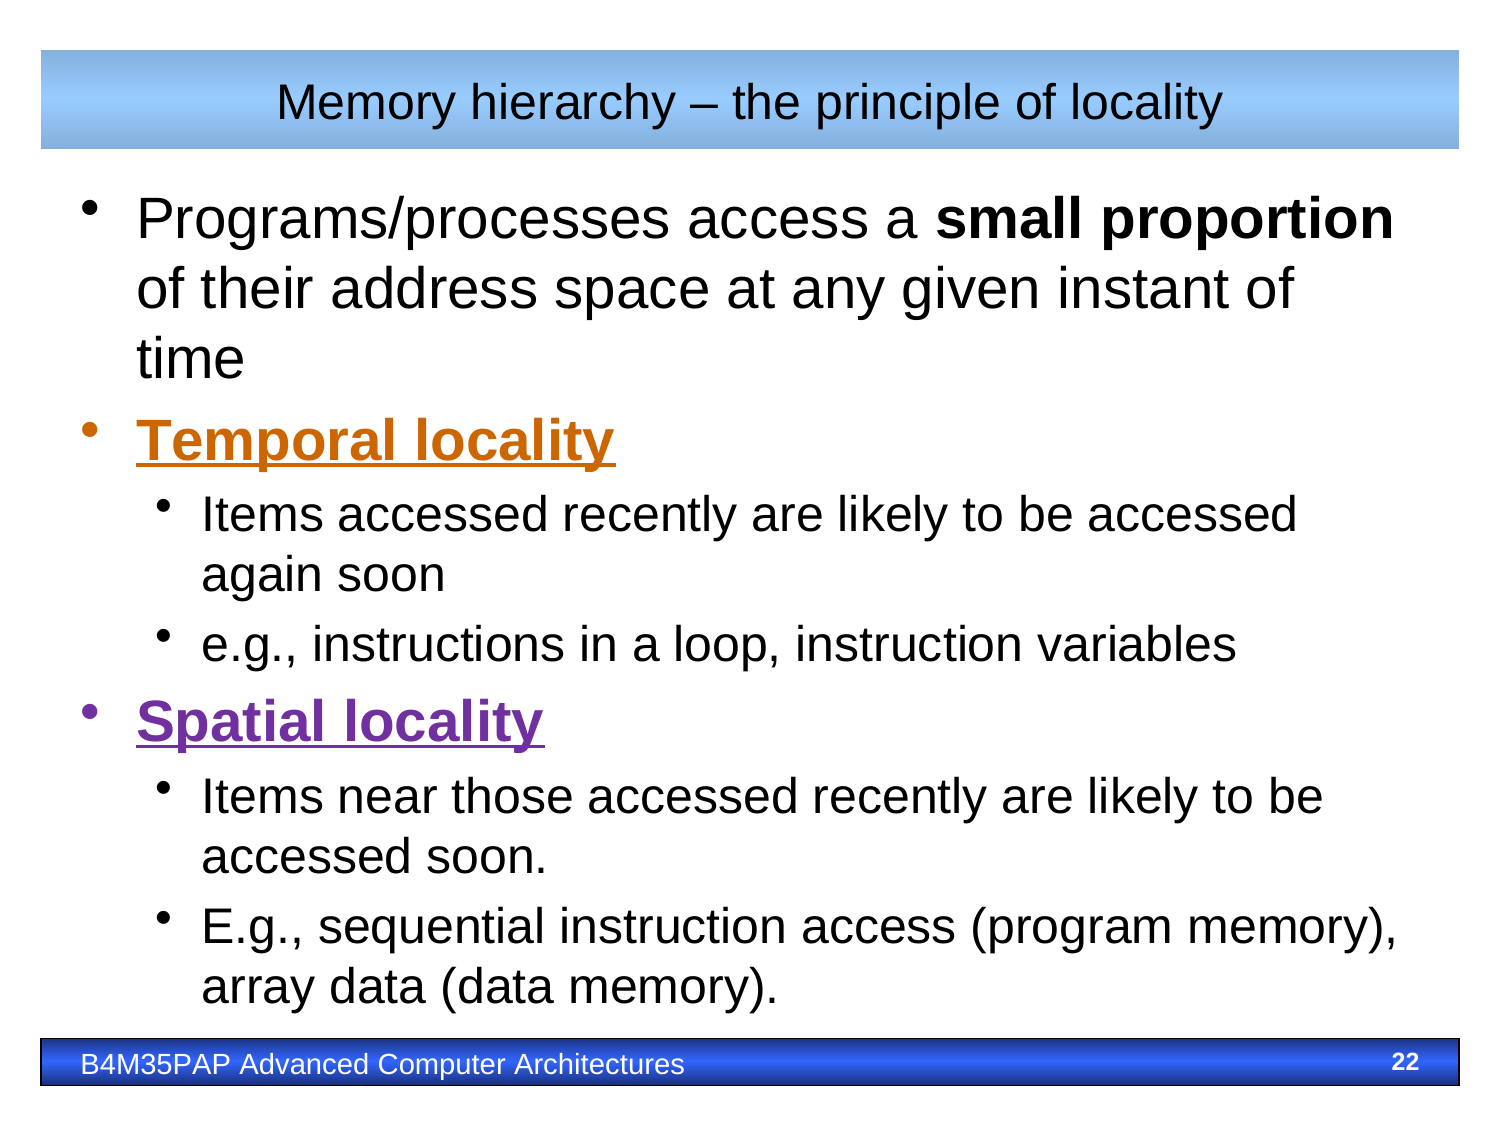

# Memory hierarchy – the principle of locality
Programs/processes access a small proportion of their address space at any given instant of time
Temporal locality
Items accessed recently are likely to be accessed again soon
e.g., instructions in a loop, instruction variables
Spatial locality
Items near those accessed recently are likely to be accessed soon.
E.g., sequential instruction access (program memory), array data (data memory).